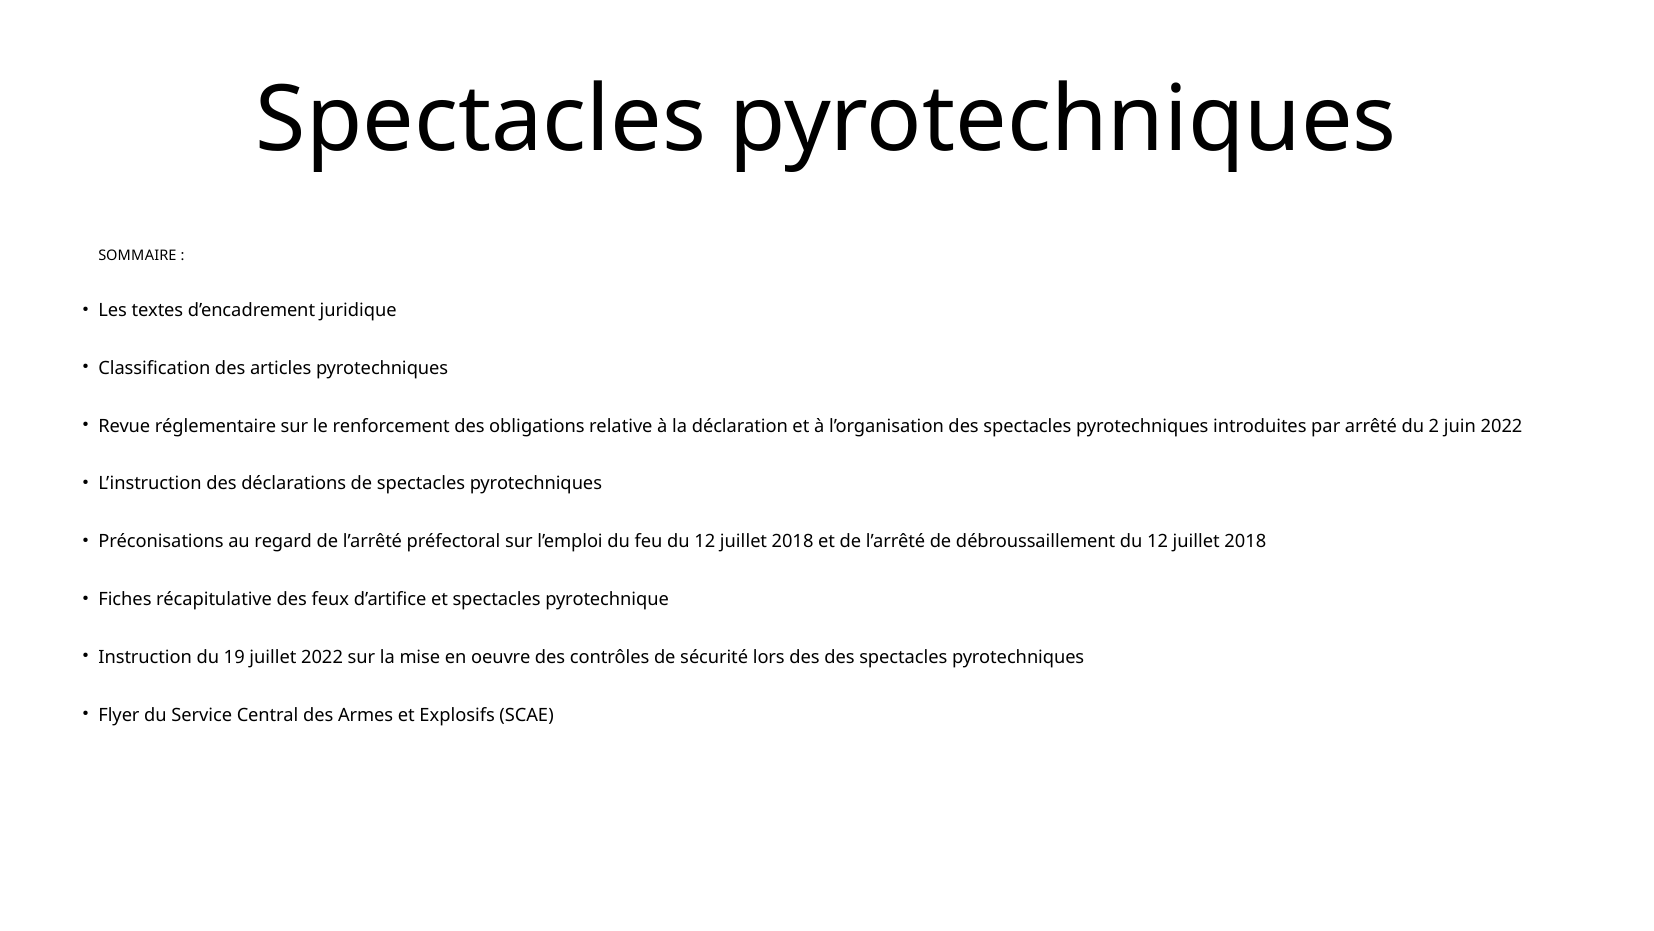

# Spectacles pyrotechniques
SOMMAIRE :
Les textes d’encadrement juridique
Classification des articles pyrotechniques
Revue réglementaire sur le renforcement des obligations relative à la déclaration et à l’organisation des spectacles pyrotechniques introduites par arrêté du 2 juin 2022
L’instruction des déclarations de spectacles pyrotechniques
Préconisations au regard de l’arrêté préfectoral sur l’emploi du feu du 12 juillet 2018 et de l’arrêté de débroussaillement du 12 juillet 2018
Fiches récapitulative des feux d’artifice et spectacles pyrotechnique
Instruction du 19 juillet 2022 sur la mise en oeuvre des contrôles de sécurité lors des des spectacles pyrotechniques
Flyer du Service Central des Armes et Explosifs (SCAE)